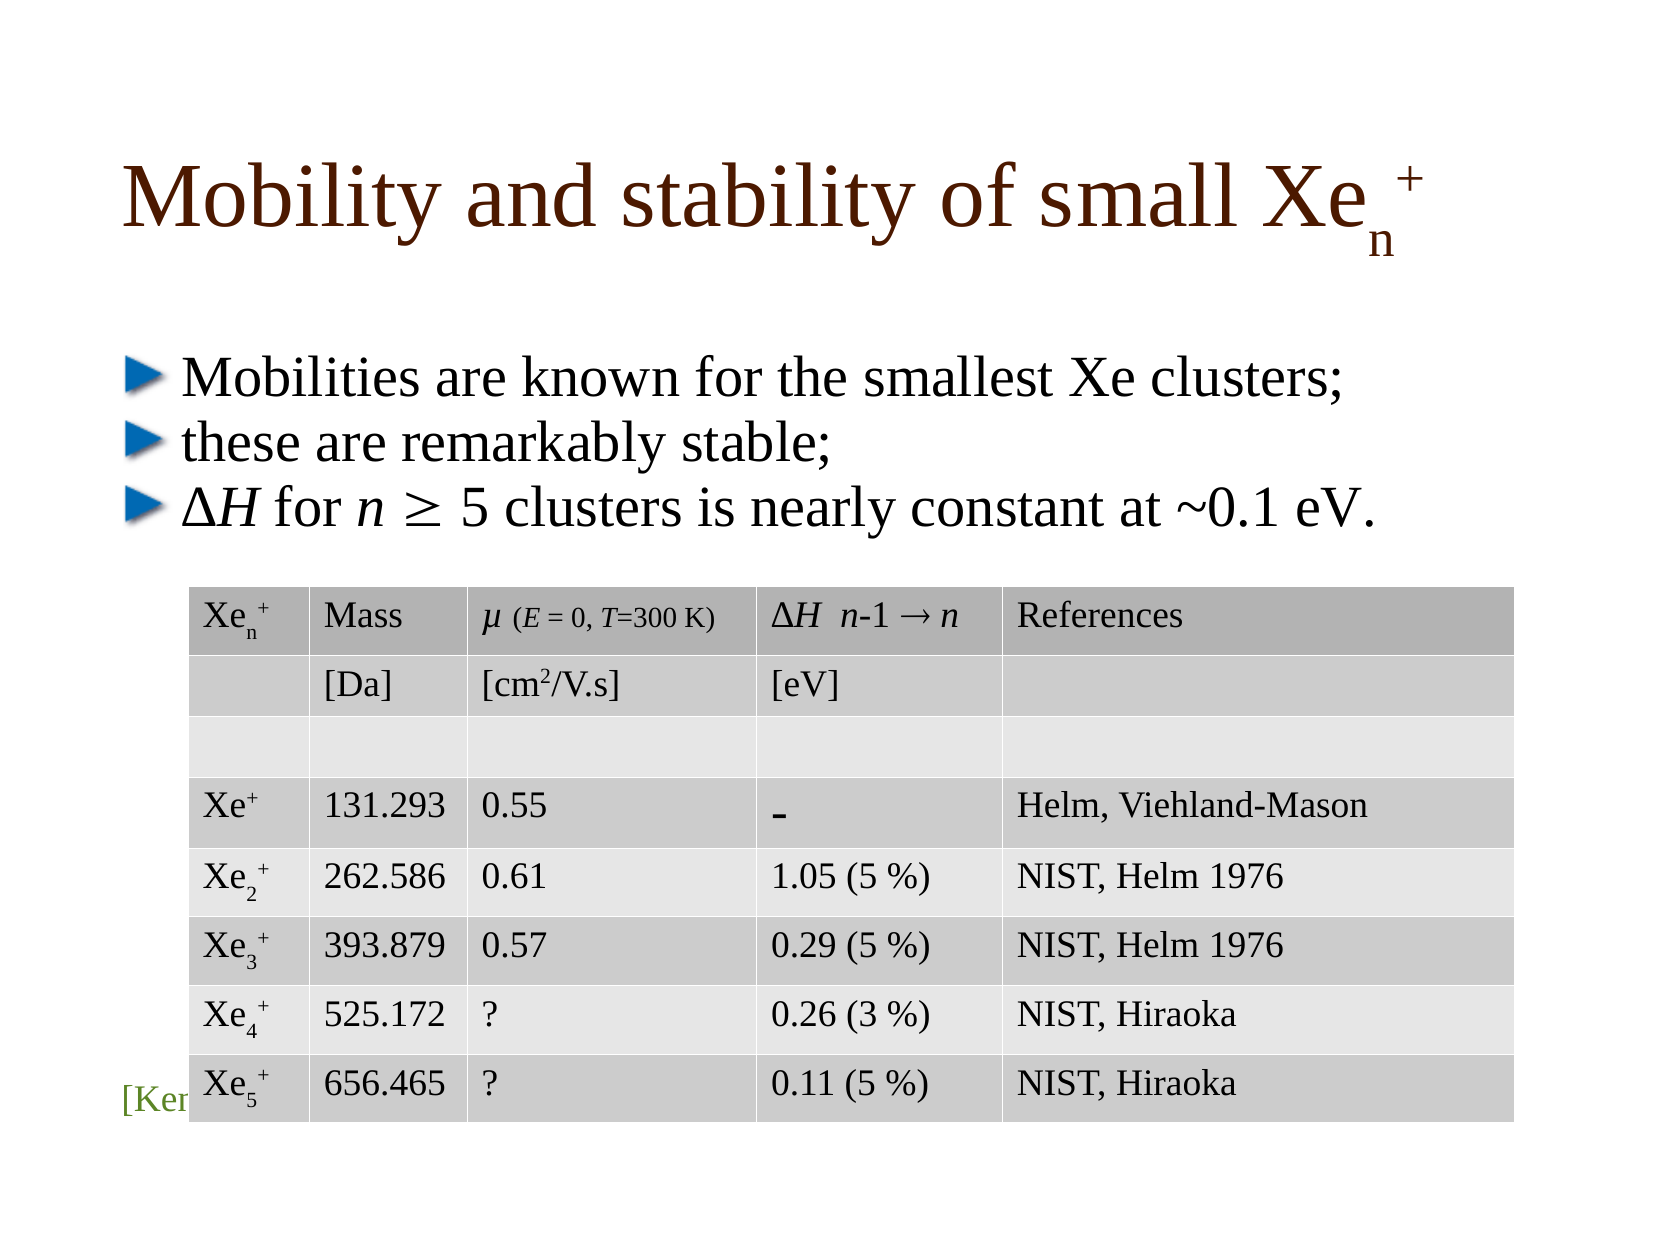

# Mobility and stability of small Xen+
Mobilities are known for the smallest Xe clusters;
these are remarkably stable;
∆H for n ≥ 5 clusters is nearly constant at ~0.1 eV.
[Kenzo Hiraoka et al. 10.1063/1.457751, M. Amarouche et al. 10.1063/1.454267]
| Xen+ | Mass | µ (E = 0, T=300 K) | ∆H n-1  n | References |
| --- | --- | --- | --- | --- |
| | [Da] | [cm2/V.s] | [eV] | |
| | | | | |
| Xe+ | 131.293 | 0.55 | - | Helm, Viehland-Mason |
| Xe2+ | 262.586 | 0.61 | 1.05 (5 %) | NIST, Helm 1976 |
| Xe3+ | 393.879 | 0.57 | 0.29 (5 %) | NIST, Helm 1976 |
| Xe4+ | 525.172 | ? | 0.26 (3 %) | NIST, Hiraoka |
| Xe5+ | 656.465 | ? | 0.11 (5 %) | NIST, Hiraoka |